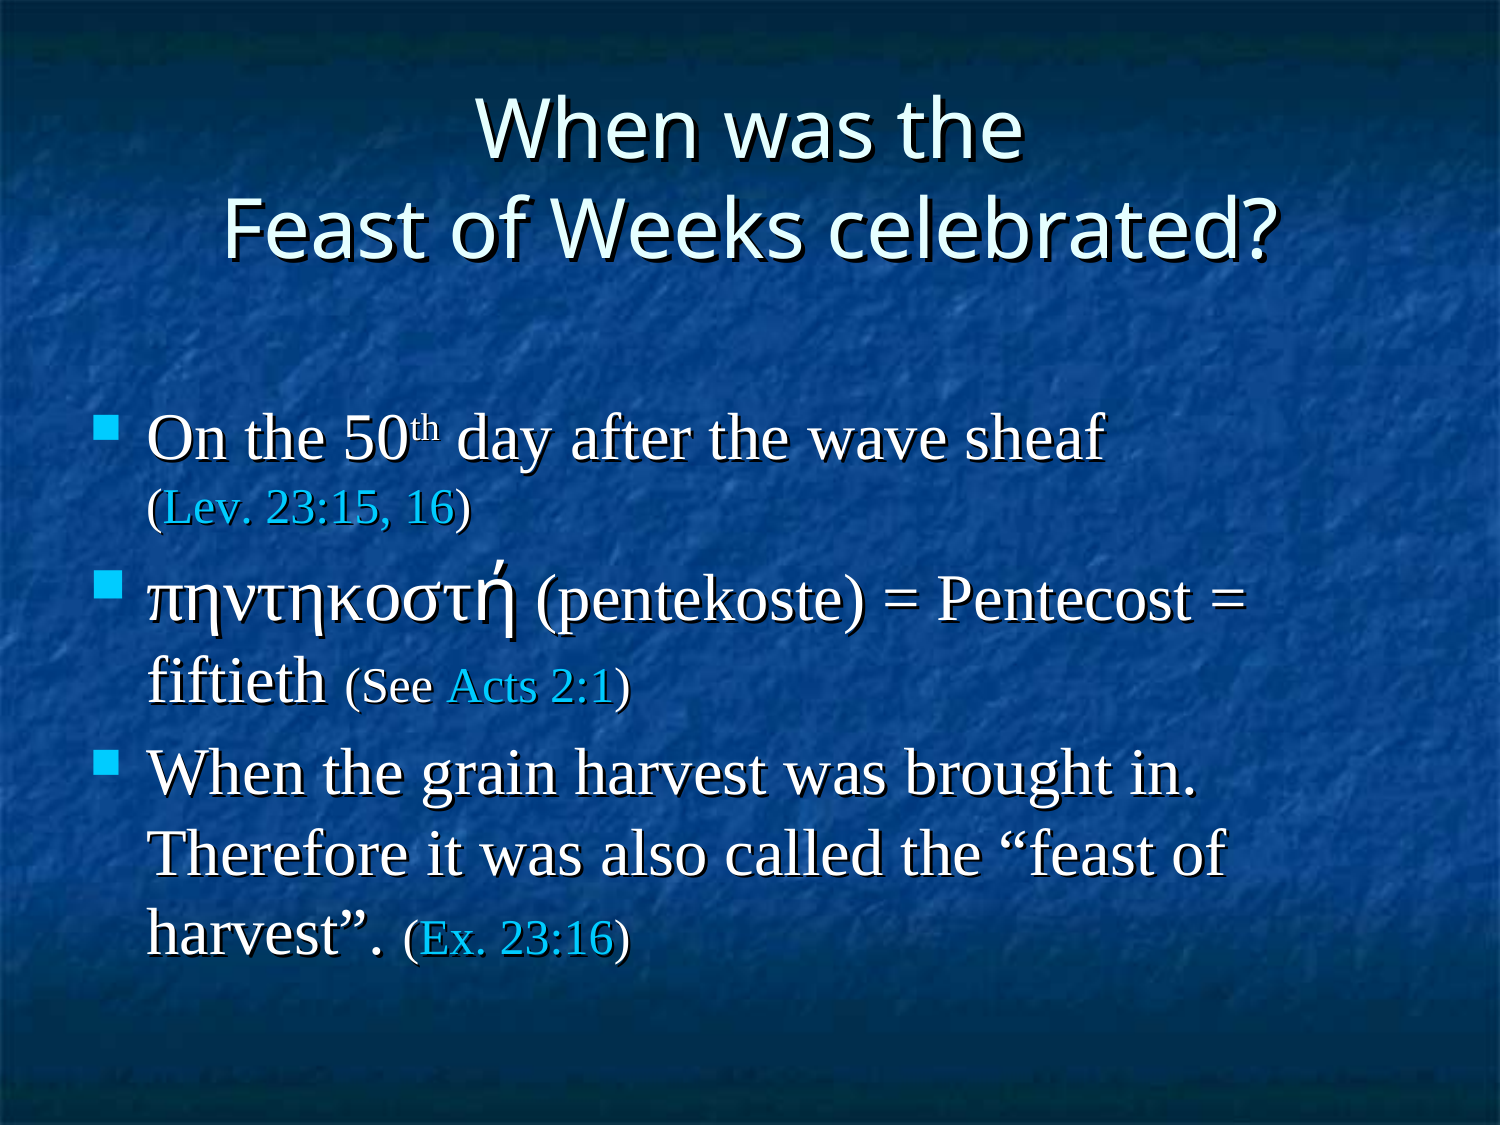

# When was the Feast of Weeks celebrated?
On the 50th day after the wave sheaf
(Lev. 23:15, 16)
πηντηκοστή (pentekoste) = Pentecost = fiftieth (See Acts 2:1)
When the grain harvest was brought in. Therefore it was also called the “feast of harvest”. (Ex. 23:16)